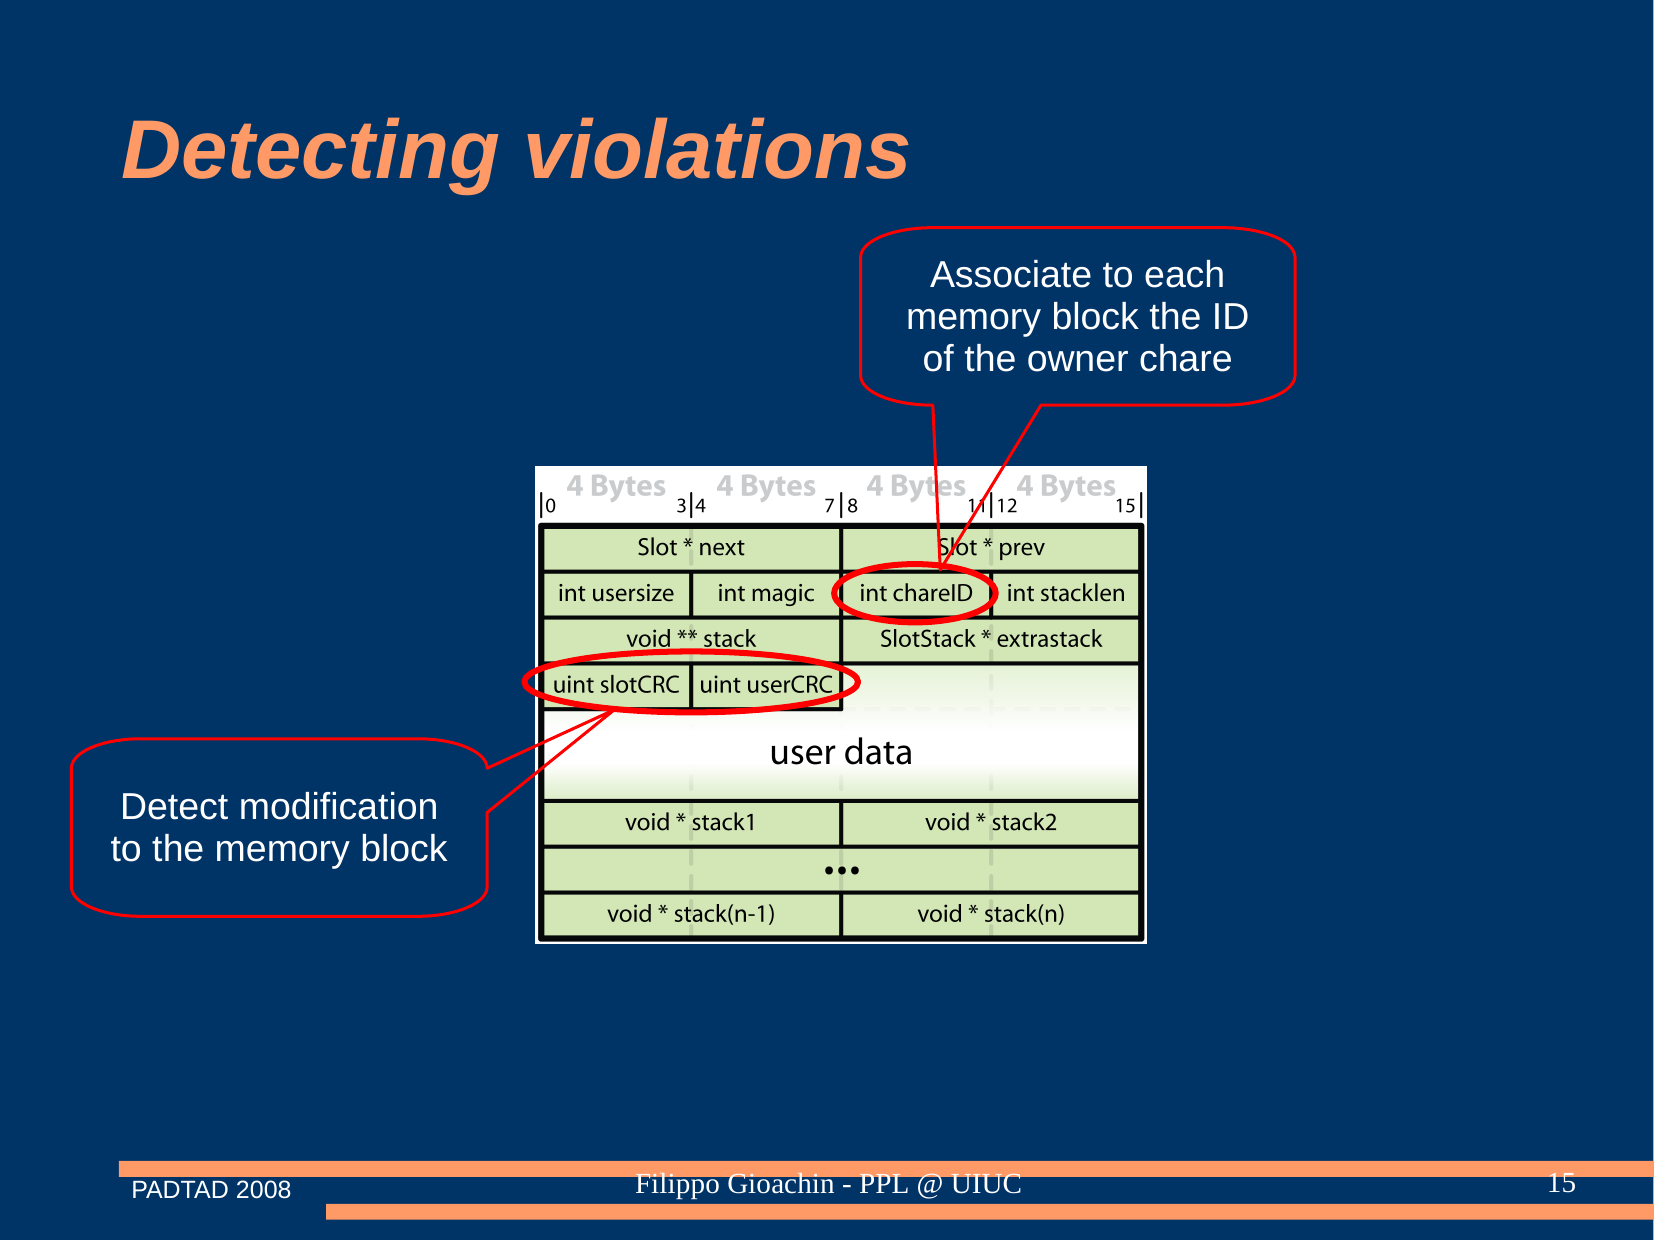

# Detecting violations
Associate to each memory block the ID of the owner chare
Detect modification to the memory block
15
Filippo Gioachin - PPL @ UIUC